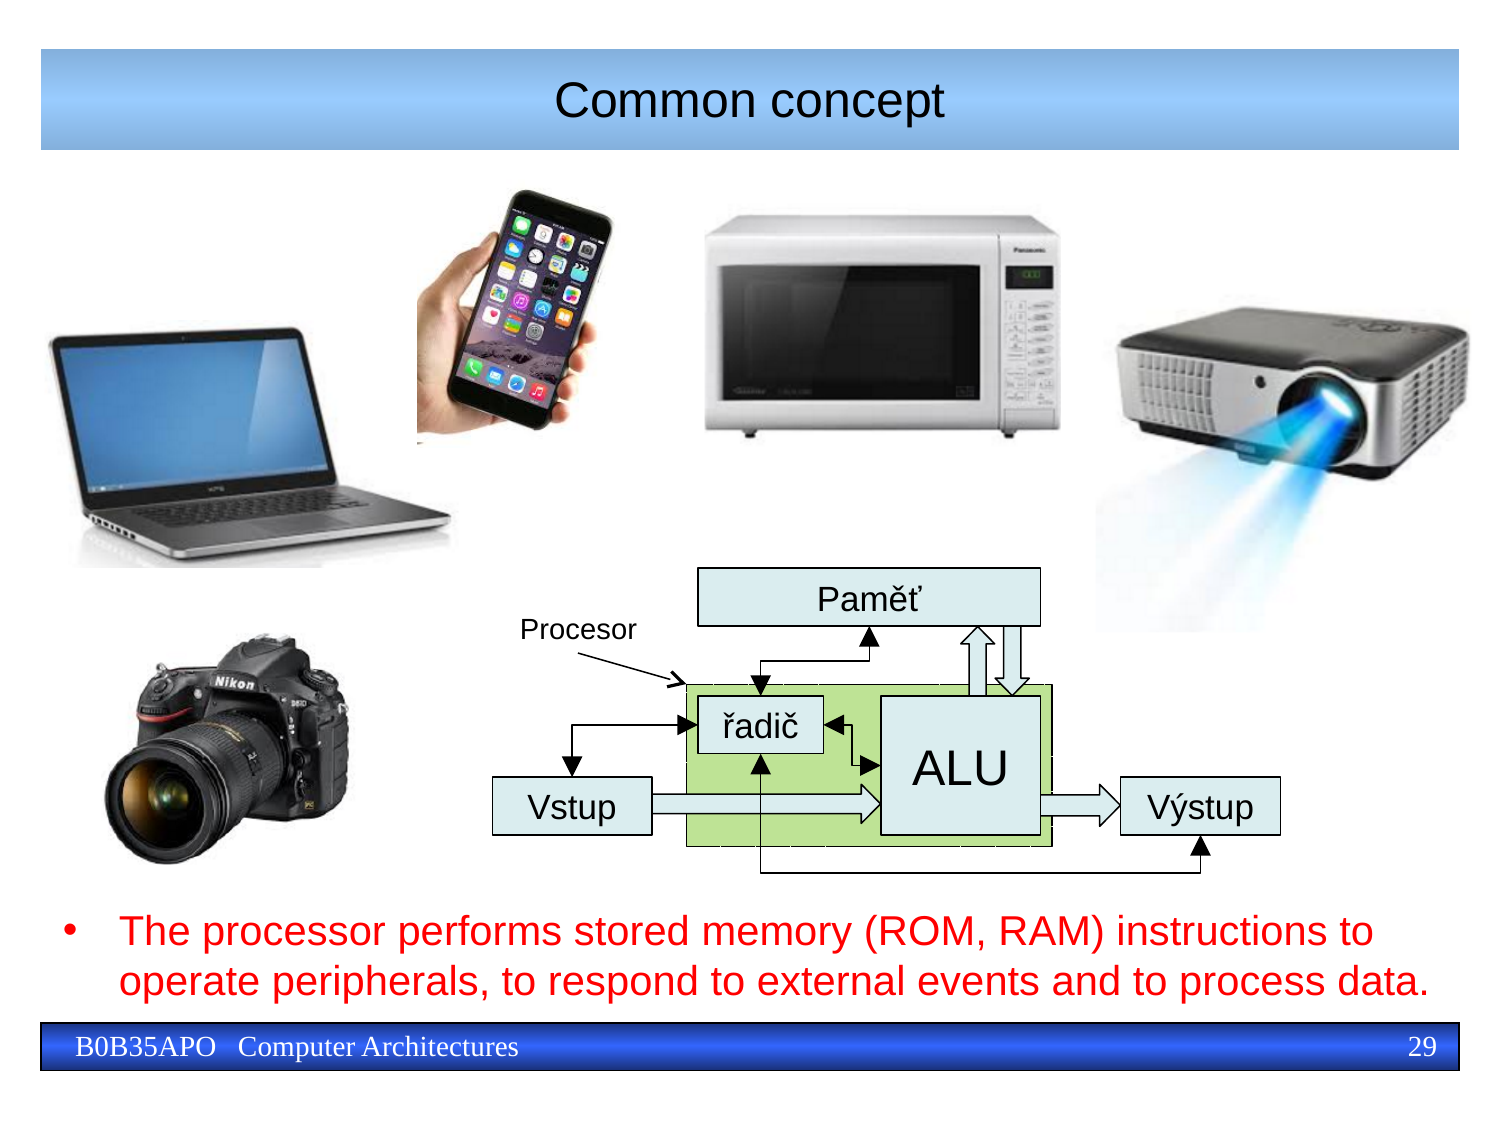

# Common concept
Paměť
Procesor
řadič
ALU
Vstup
Výstup
The processor performs stored memory (ROM, RAM) instructions to operate peripherals, to respond to external events and to process data.
B0B35APO Computer Architectures
29